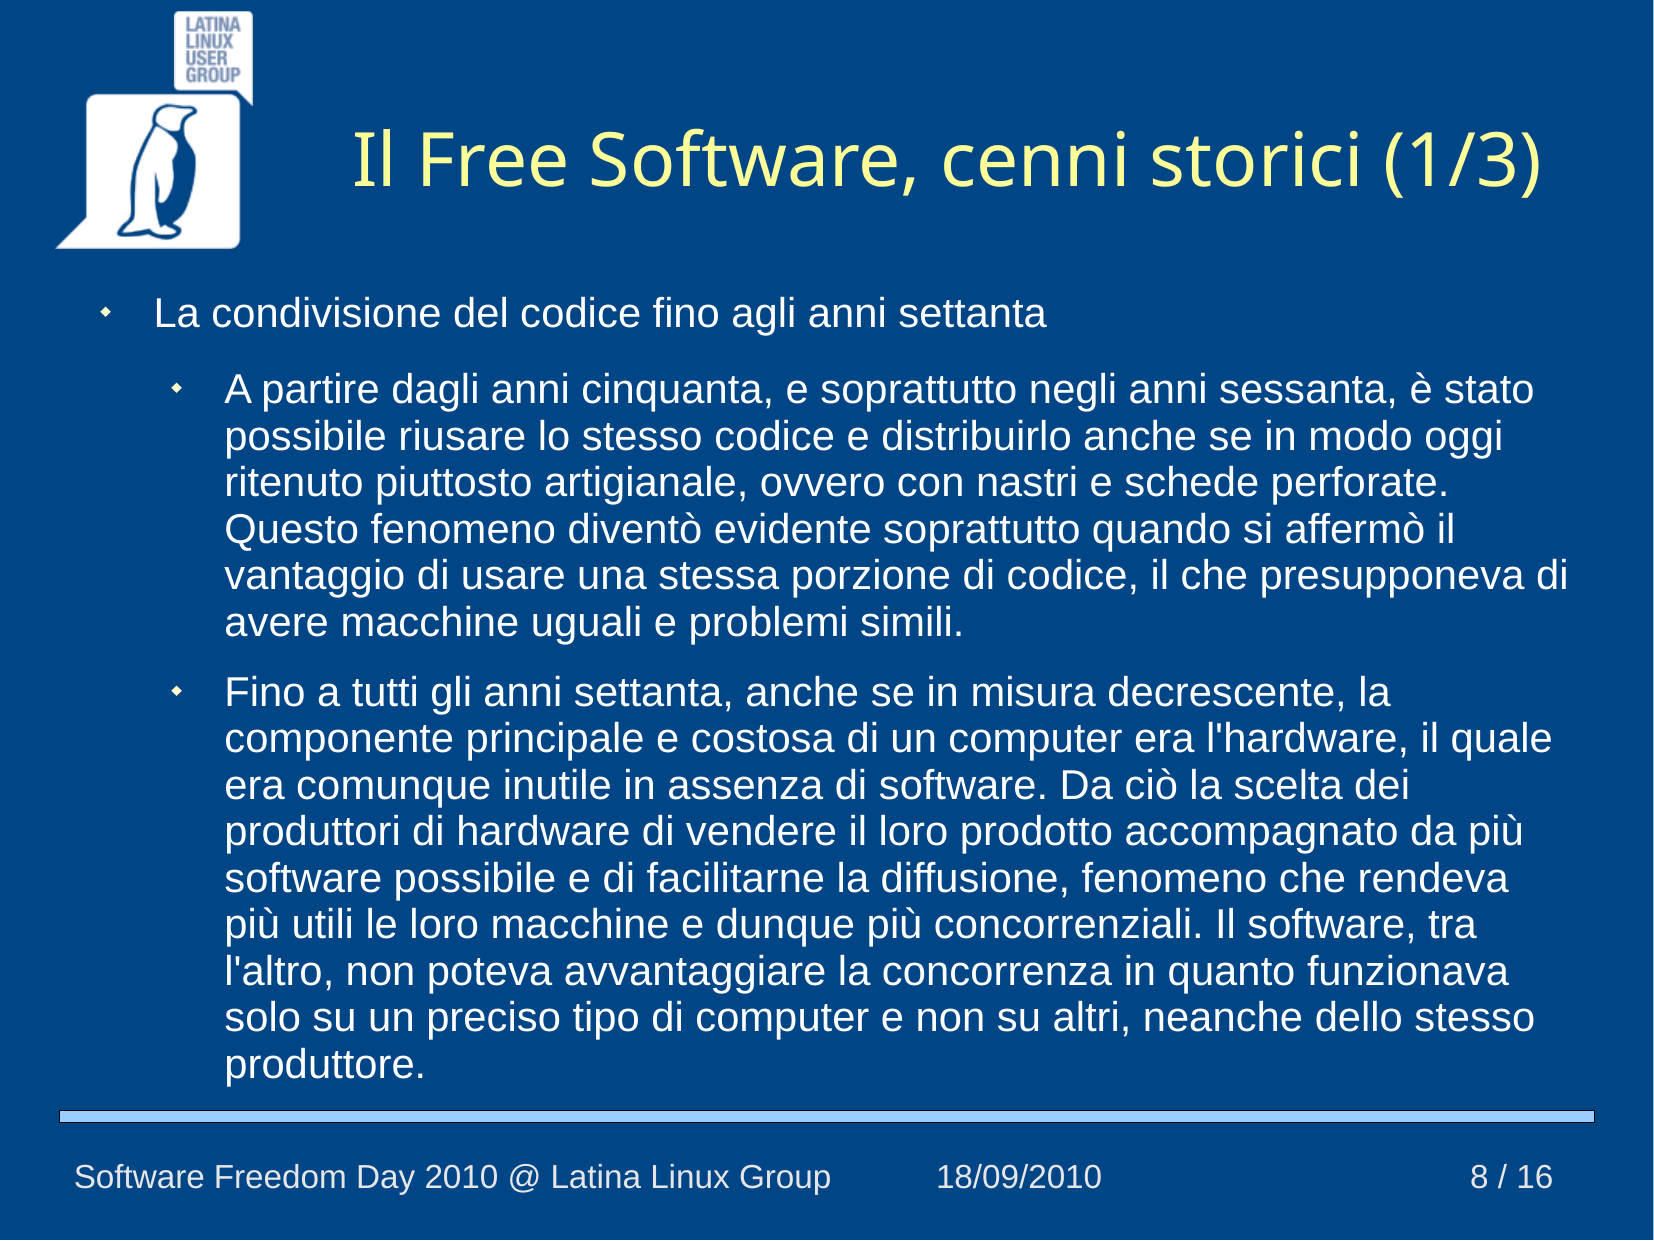

# Il Free Software, cenni storici (1/3)
La condivisione del codice fino agli anni settanta
A partire dagli anni cinquanta, e soprattutto negli anni sessanta, è stato possibile riusare lo stesso codice e distribuirlo anche se in modo oggi ritenuto piuttosto artigianale, ovvero con nastri e schede perforate. Questo fenomeno diventò evidente soprattutto quando si affermò il vantaggio di usare una stessa porzione di codice, il che presupponeva di avere macchine uguali e problemi simili.
Fino a tutti gli anni settanta, anche se in misura decrescente, la componente principale e costosa di un computer era l'hardware, il quale era comunque inutile in assenza di software. Da ciò la scelta dei produttori di hardware di vendere il loro prodotto accompagnato da più software possibile e di facilitarne la diffusione, fenomeno che rendeva più utili le loro macchine e dunque più concorrenziali. Il software, tra l'altro, non poteva avvantaggiare la concorrenza in quanto funzionava solo su un preciso tipo di computer e non su altri, neanche dello stesso produttore.